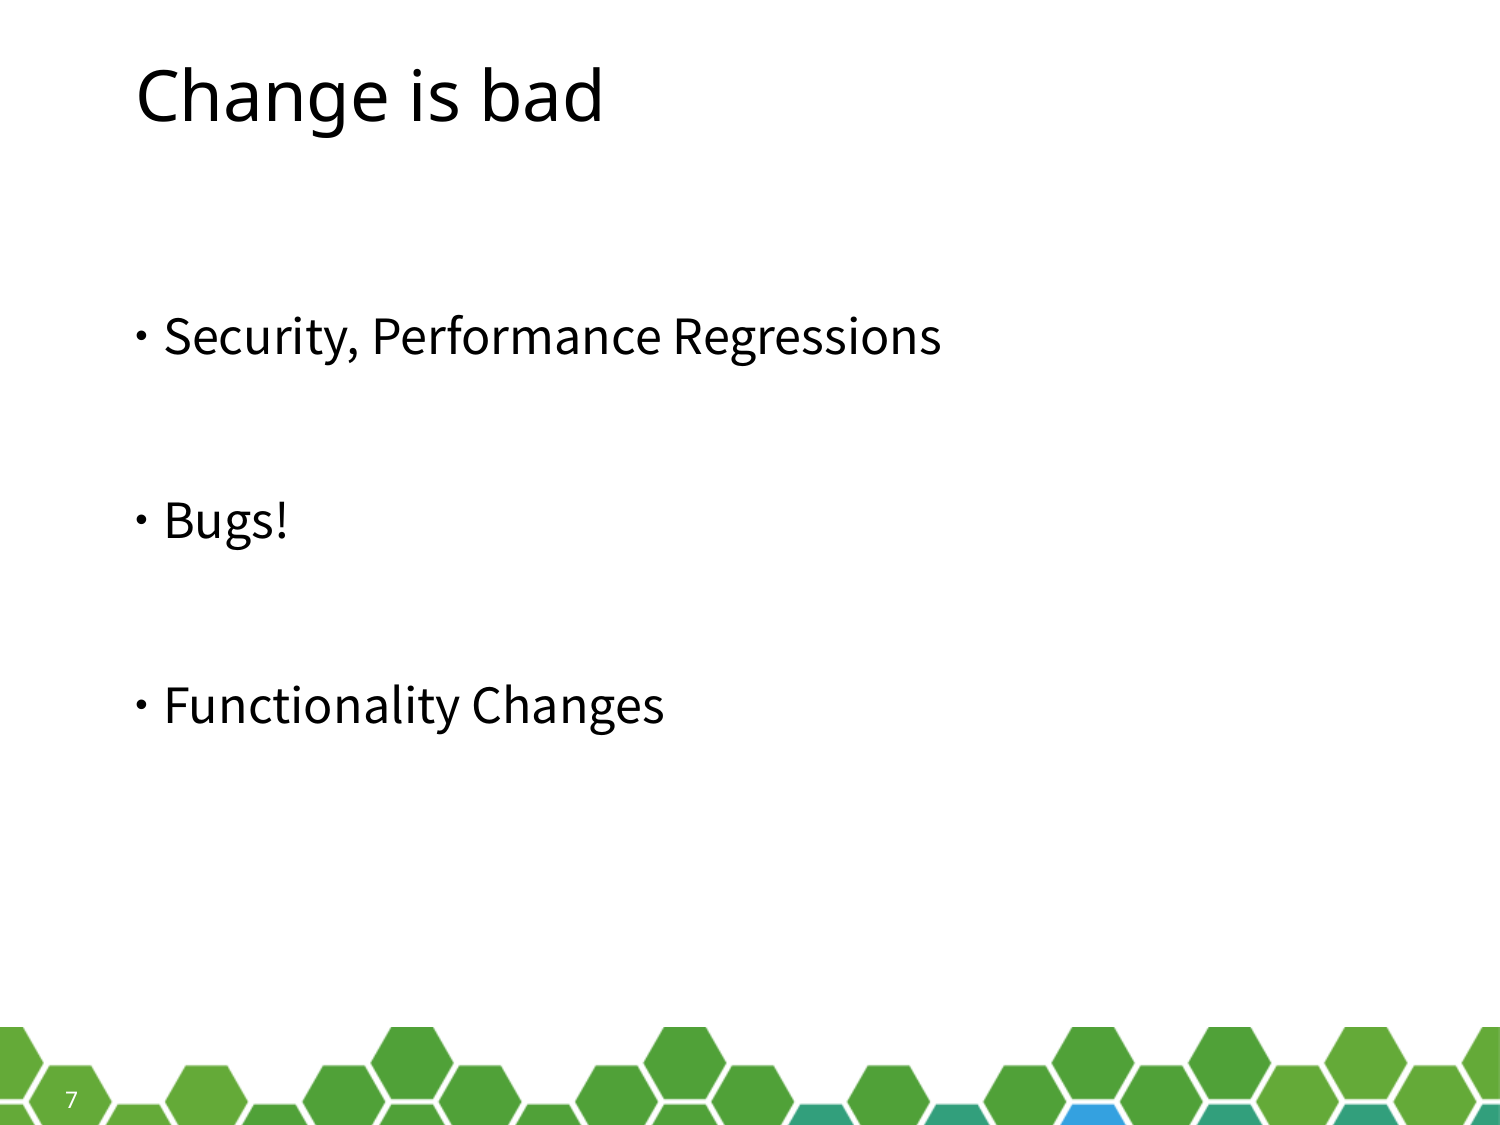

# Change is bad
Security, Performance Regressions
Bugs!
Functionality Changes